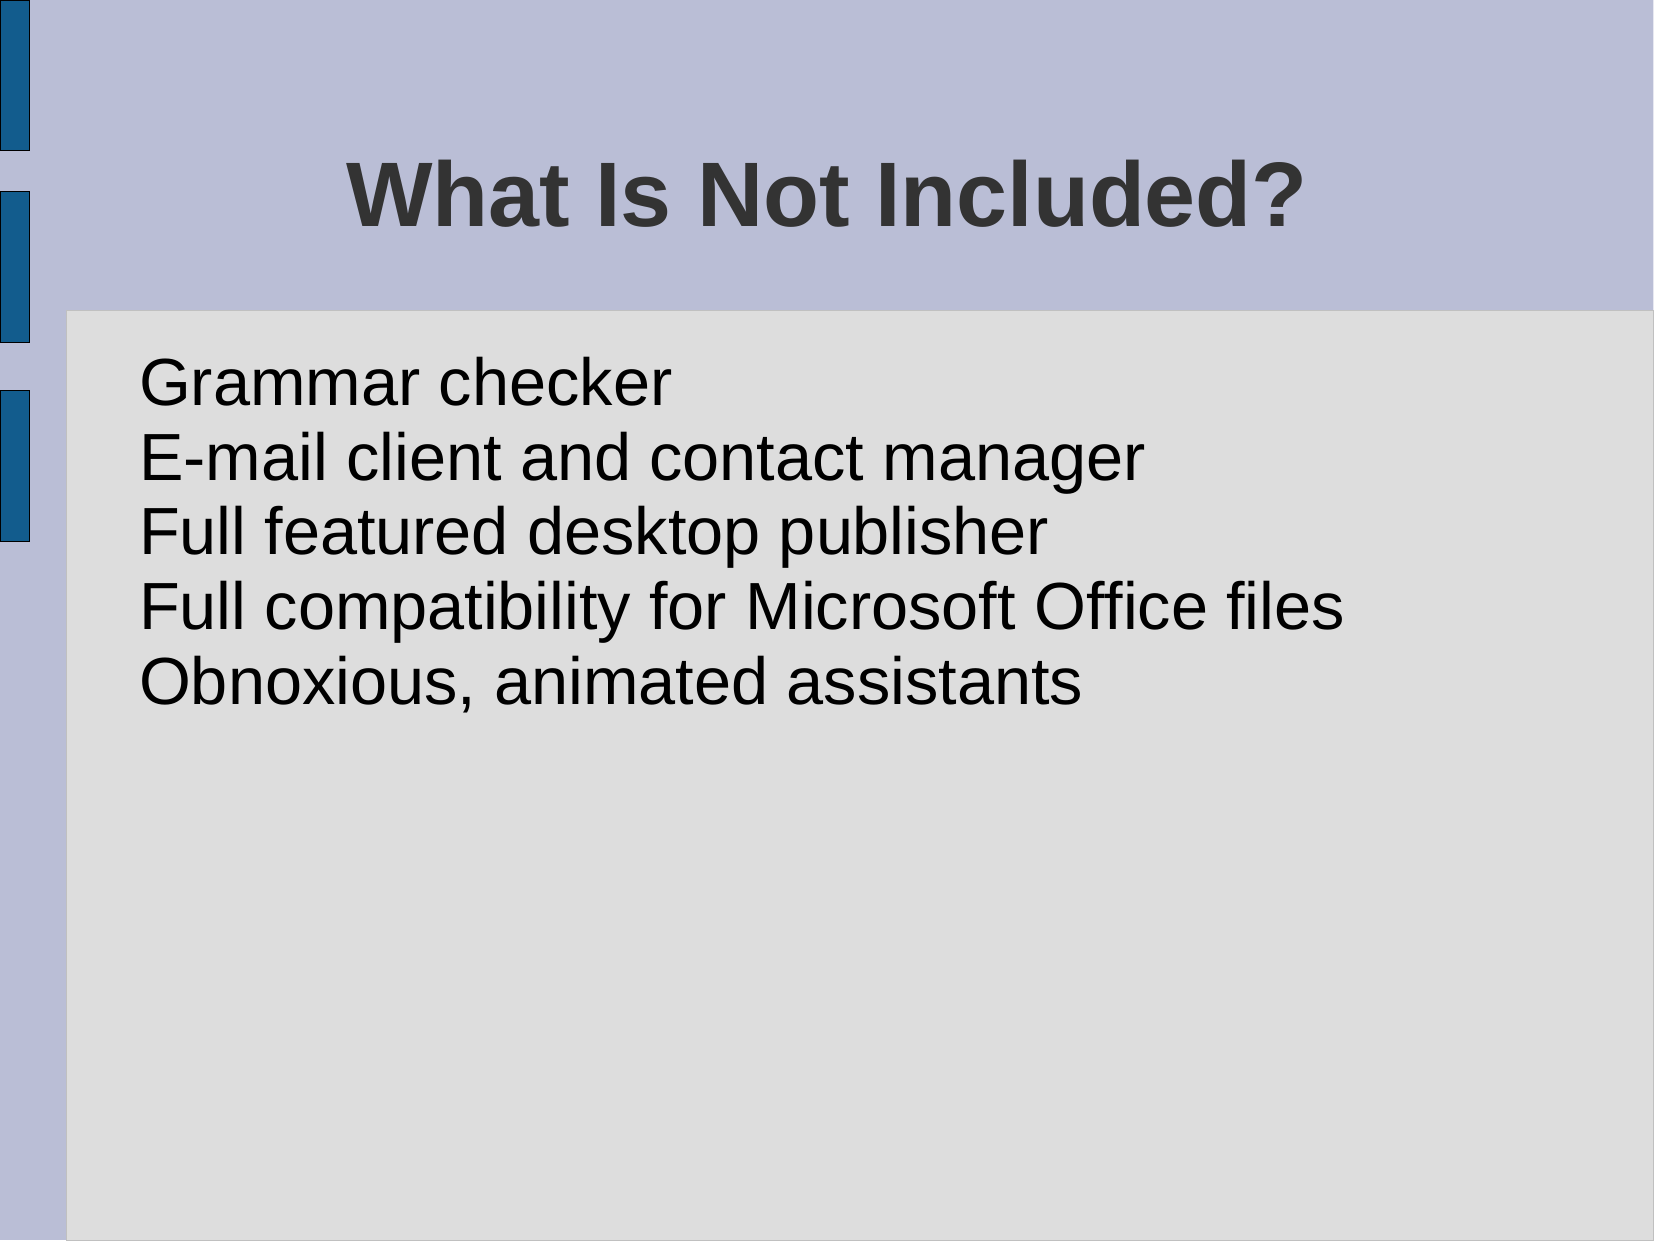

# What Is Not Included?
Grammar checker
E-mail client and contact manager
Full featured desktop publisher
Full compatibility for Microsoft Office files
Obnoxious, animated assistants